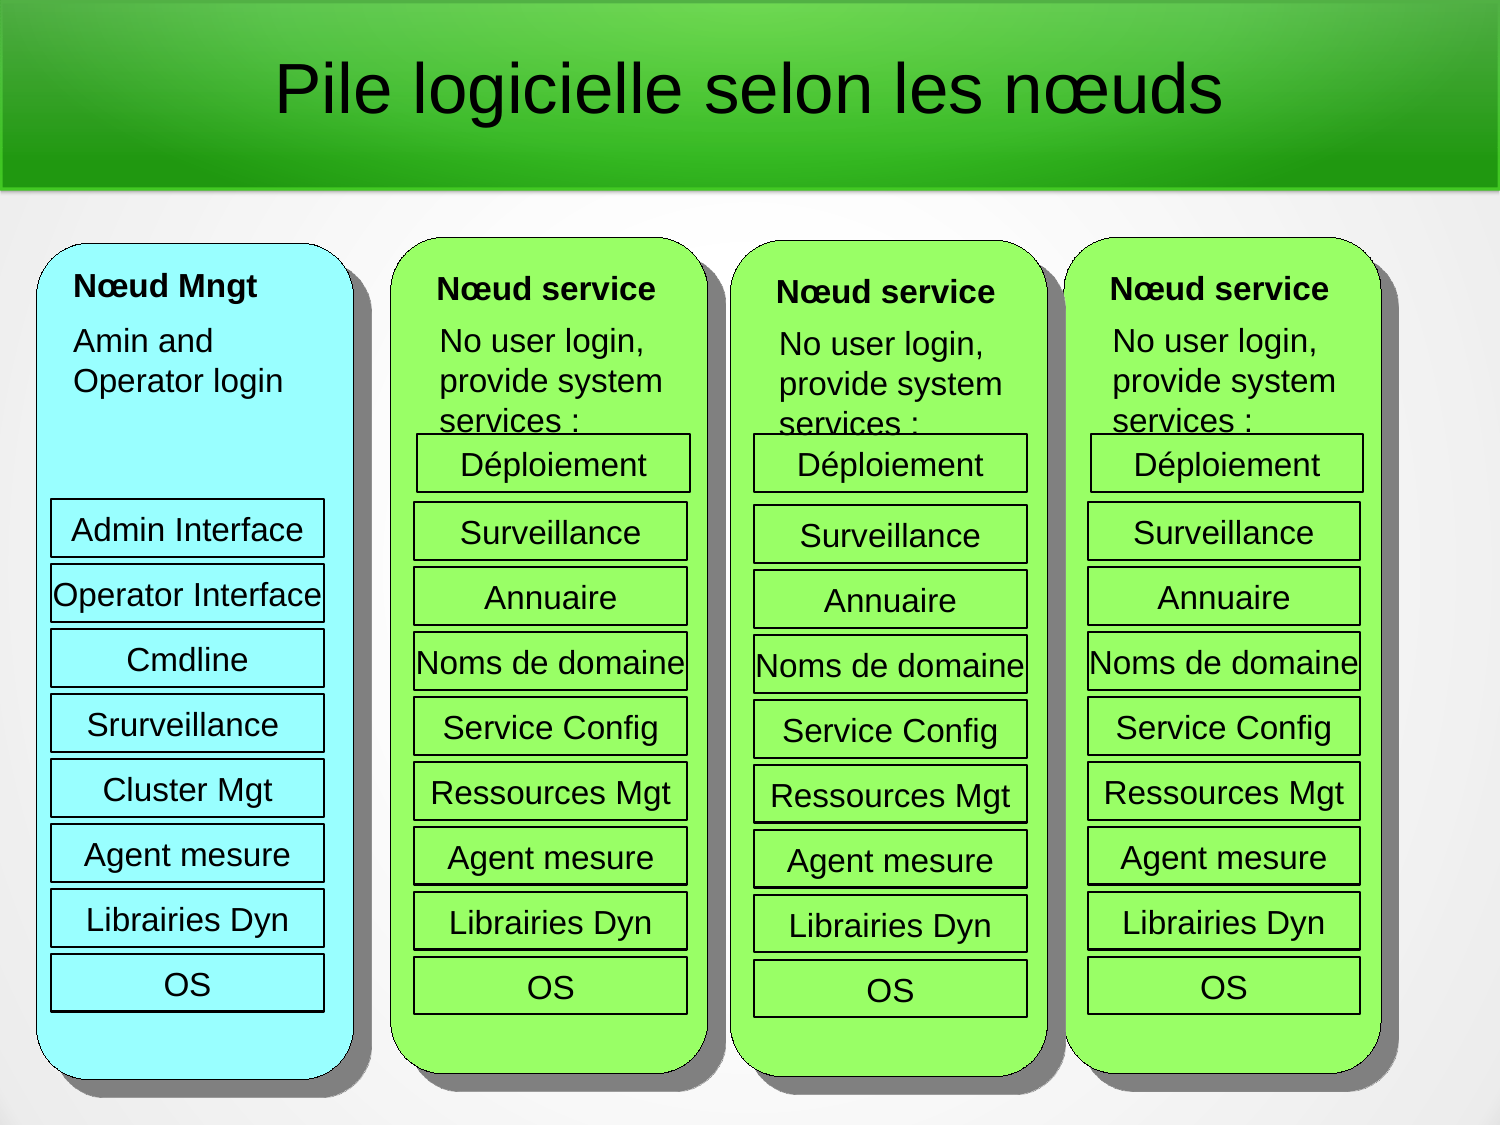

# Pile logicielle selon les nœuds
Nœud service
Surveillance
Annuaire
Noms de domaine
Service Config
Ressources Mgt
Agent mesure
Librairies Dyn
OS
No user login, provide system services :
Nœud service
Surveillance
Annuaire
Noms de domaine
Service Config
Ressources Mgt
Agent mesure
Librairies Dyn
OS
No user login, provide system services :
Nœud service
Surveillance
Annuaire
Noms de domaine
Service Config
Ressources Mgt
Agent mesure
Librairies Dyn
OS
No user login, provide system services :
Nœud Mngt
Amin and Operator login
Déploiement
Déploiement
Déploiement
Admin Interface
Operator Interface
Cmdline
Srurveillance
Cluster Mgt
Agent mesure
Librairies Dyn
OS